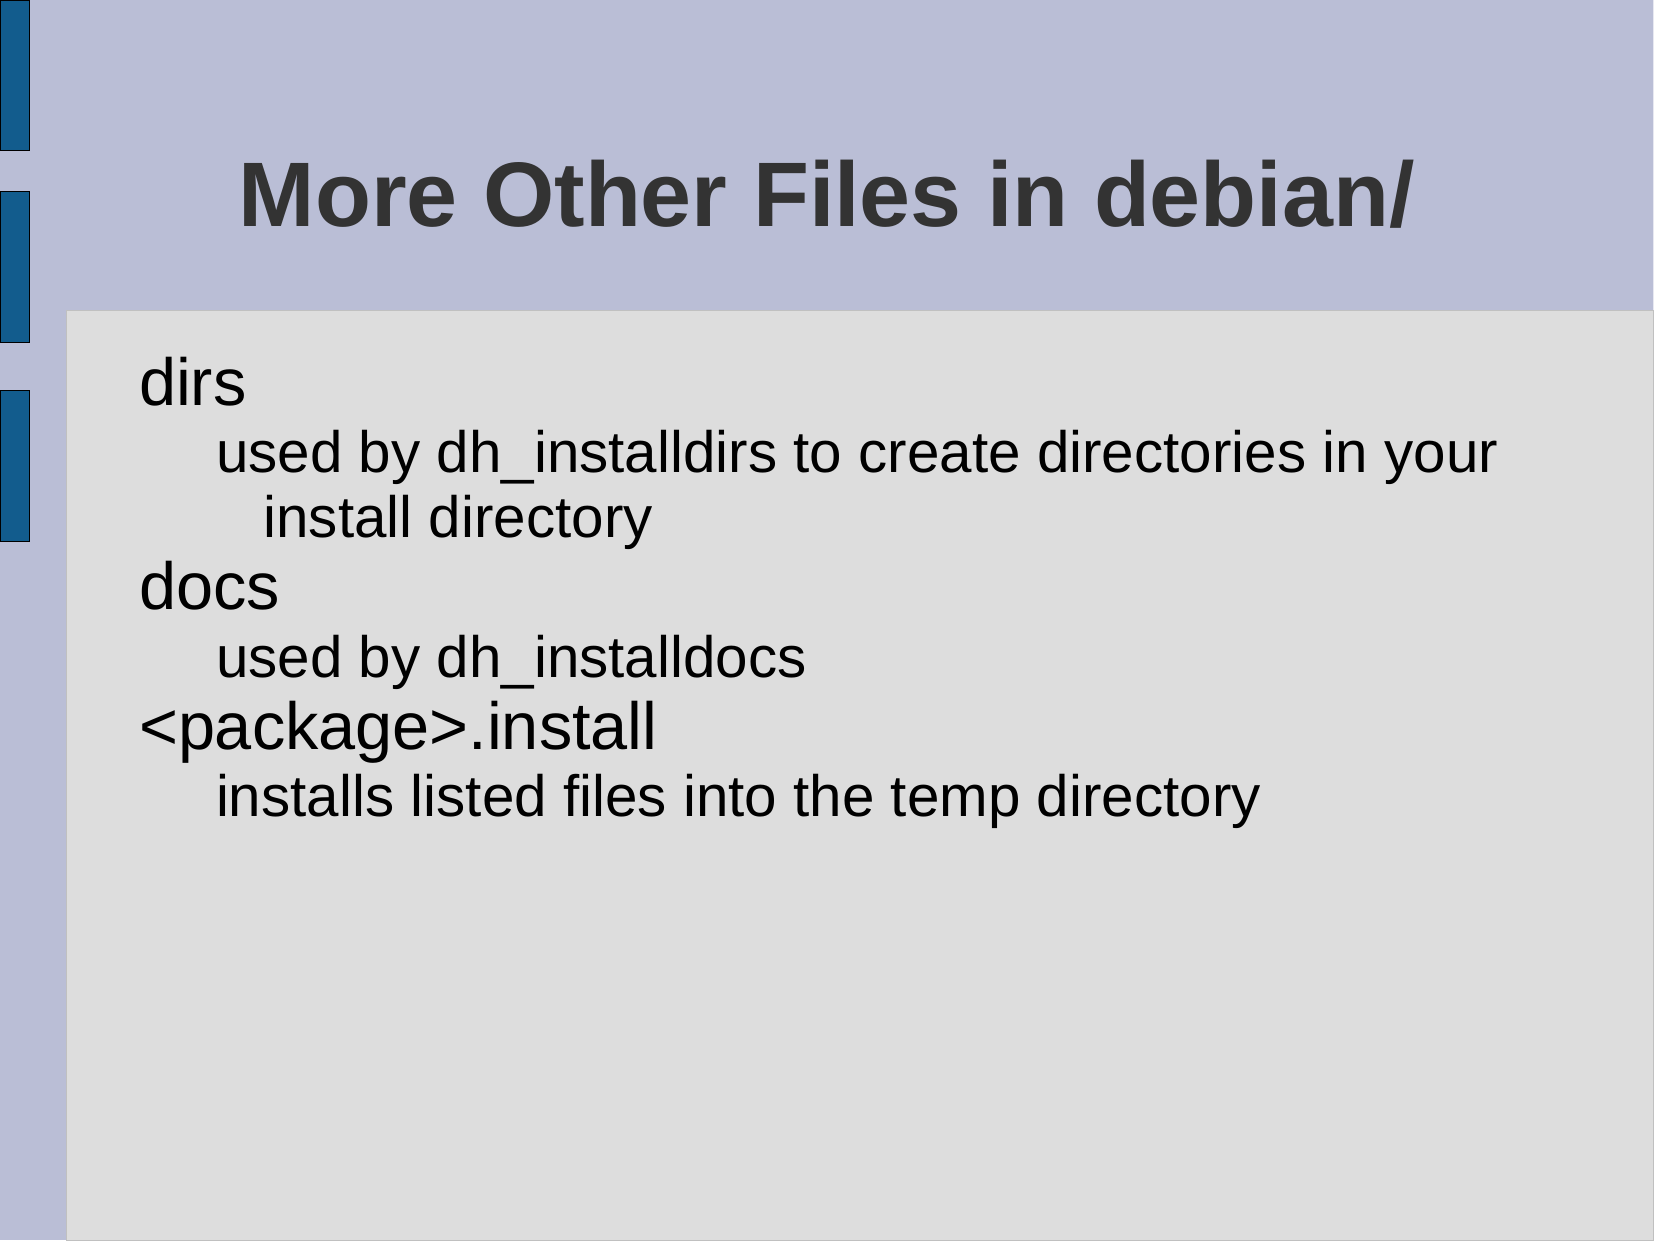

# More Other Files in debian/
dirs
used by dh_installdirs to create directories in your install directory
docs
used by dh_installdocs
<package>.install
installs listed files into the temp directory